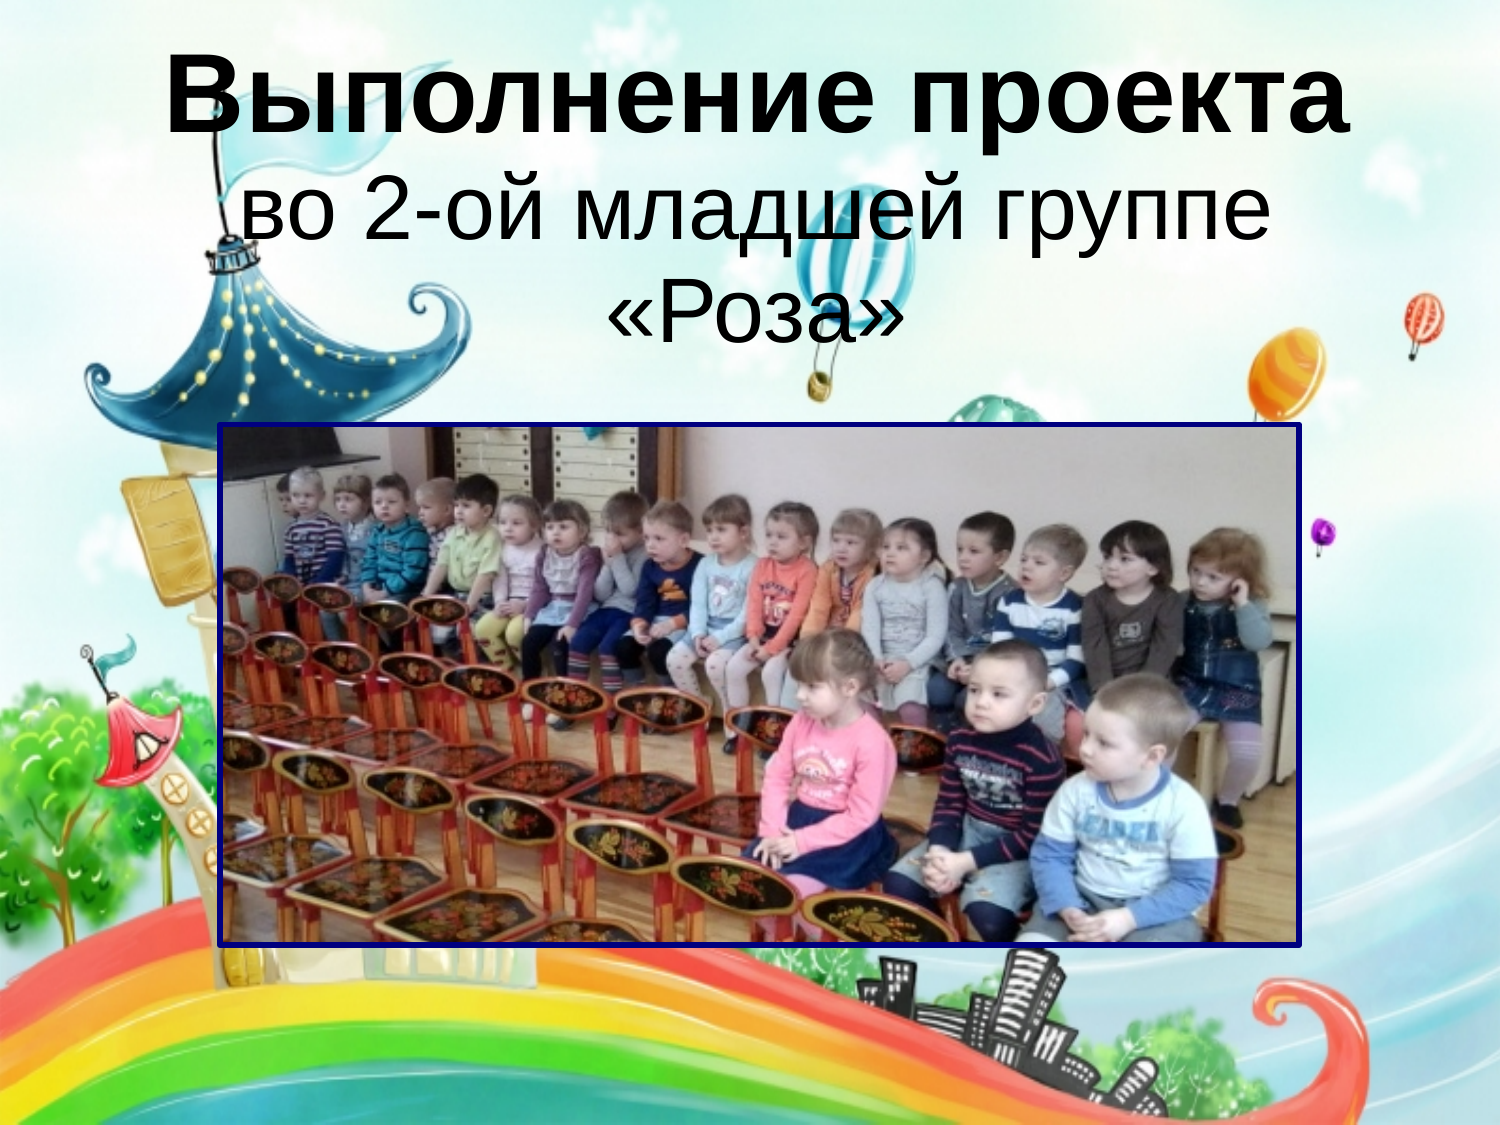

# Выполнение проекта во 2-ой младшей группе «Роза»